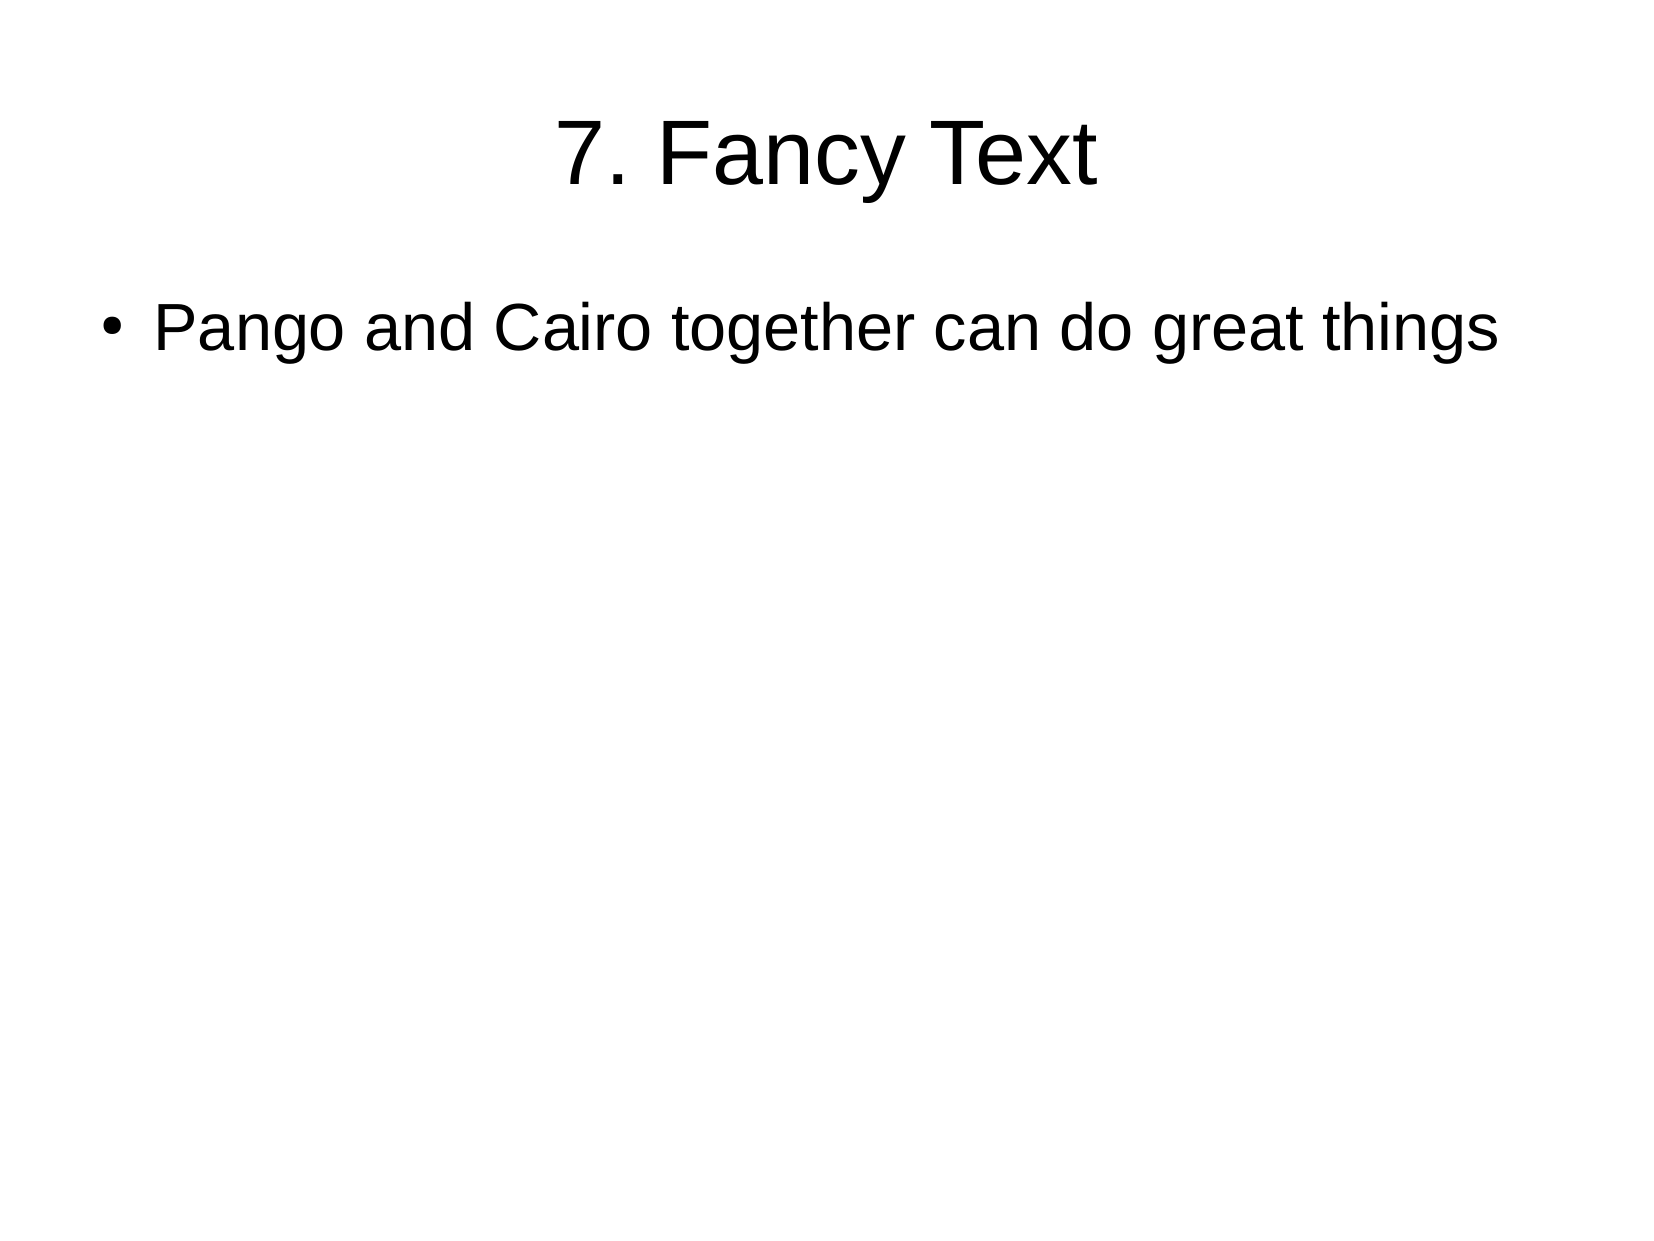

# 7. Fancy Text
Pango and Cairo together can do great things